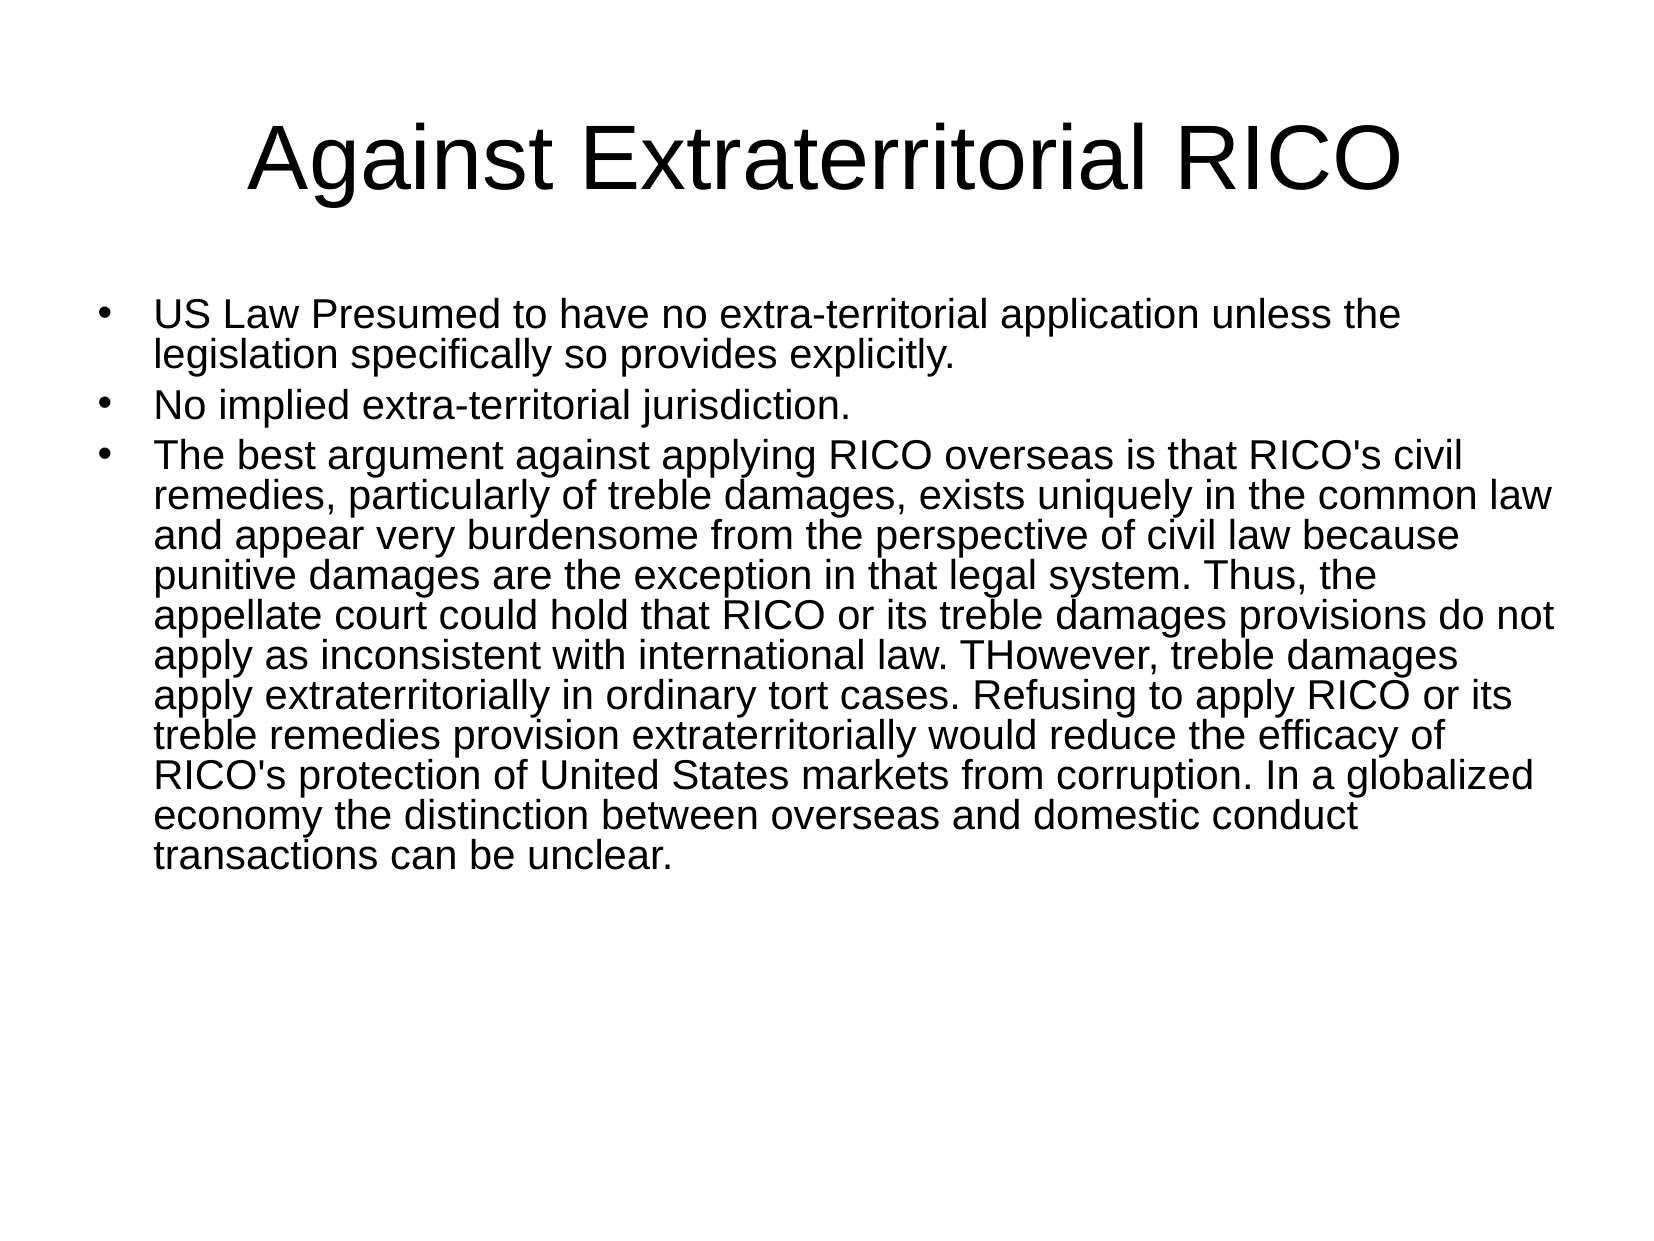

# Against Extraterritorial RICO
US Law Presumed to have no extra-territorial application unless the legislation specifically so provides explicitly.
No implied extra-territorial jurisdiction.
The best argument against applying RICO overseas is that RICO's civil remedies, particularly of treble damages, exists uniquely in the common law and appear very burdensome from the perspective of civil law because punitive damages are the exception in that legal system. Thus, the appellate court could hold that RICO or its treble damages provisions do not apply as inconsistent with international law. THowever, treble damages apply extraterritorially in ordinary tort cases. Refusing to apply RICO or its treble remedies provision extraterritorially would reduce the efficacy of RICO's protection of United States markets from corruption. In a globalized economy the distinction between overseas and domestic conduct transactions can be unclear.